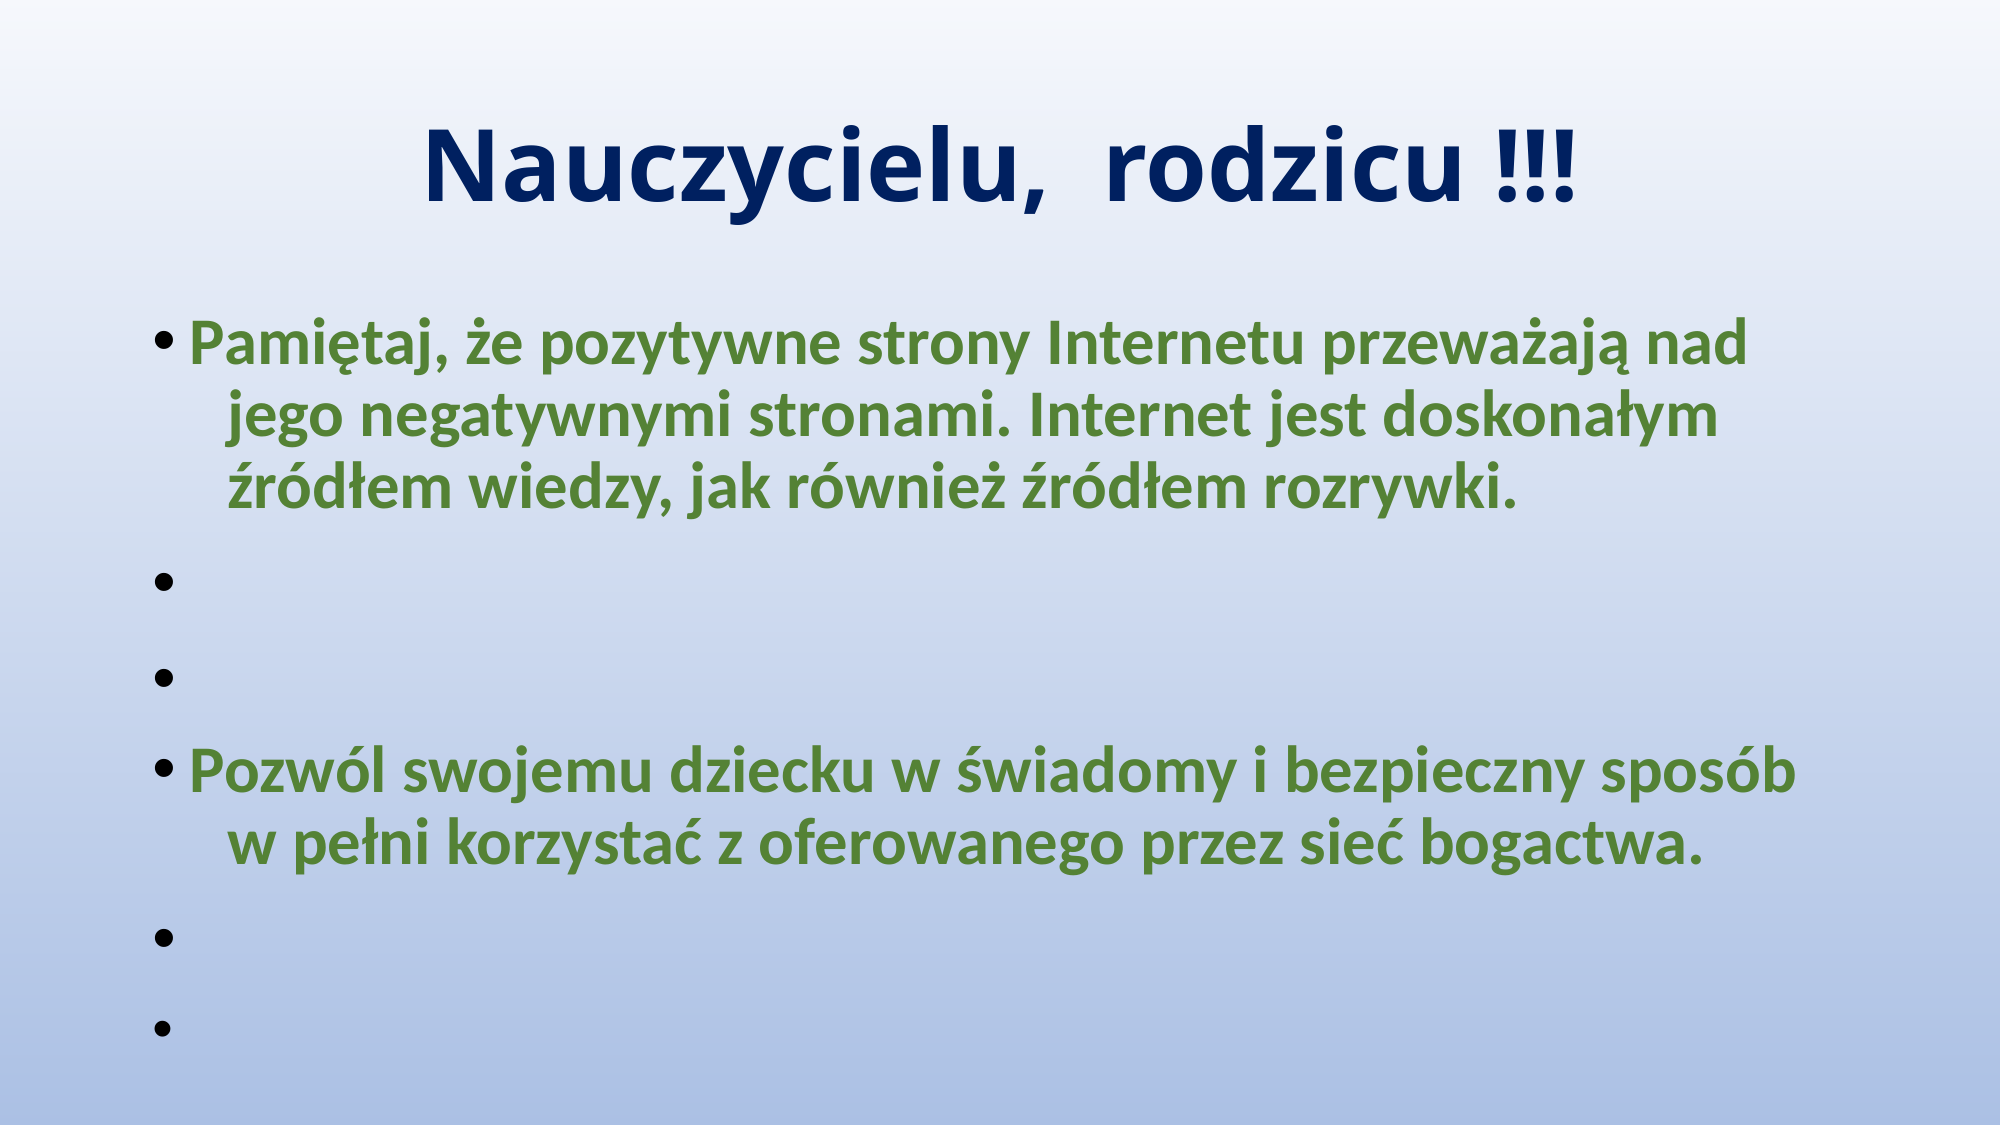

# Nauczycielu, rodzicu !!!
Pamiętaj, że pozytywne strony Internetu przeważają nad jego negatywnymi stronami. Internet jest doskonałym źródłem wiedzy, jak również źródłem rozrywki.
Pozwól swojemu dziecku w świadomy i bezpieczny sposób w pełni korzystać z oferowanego przez sieć bogactwa.